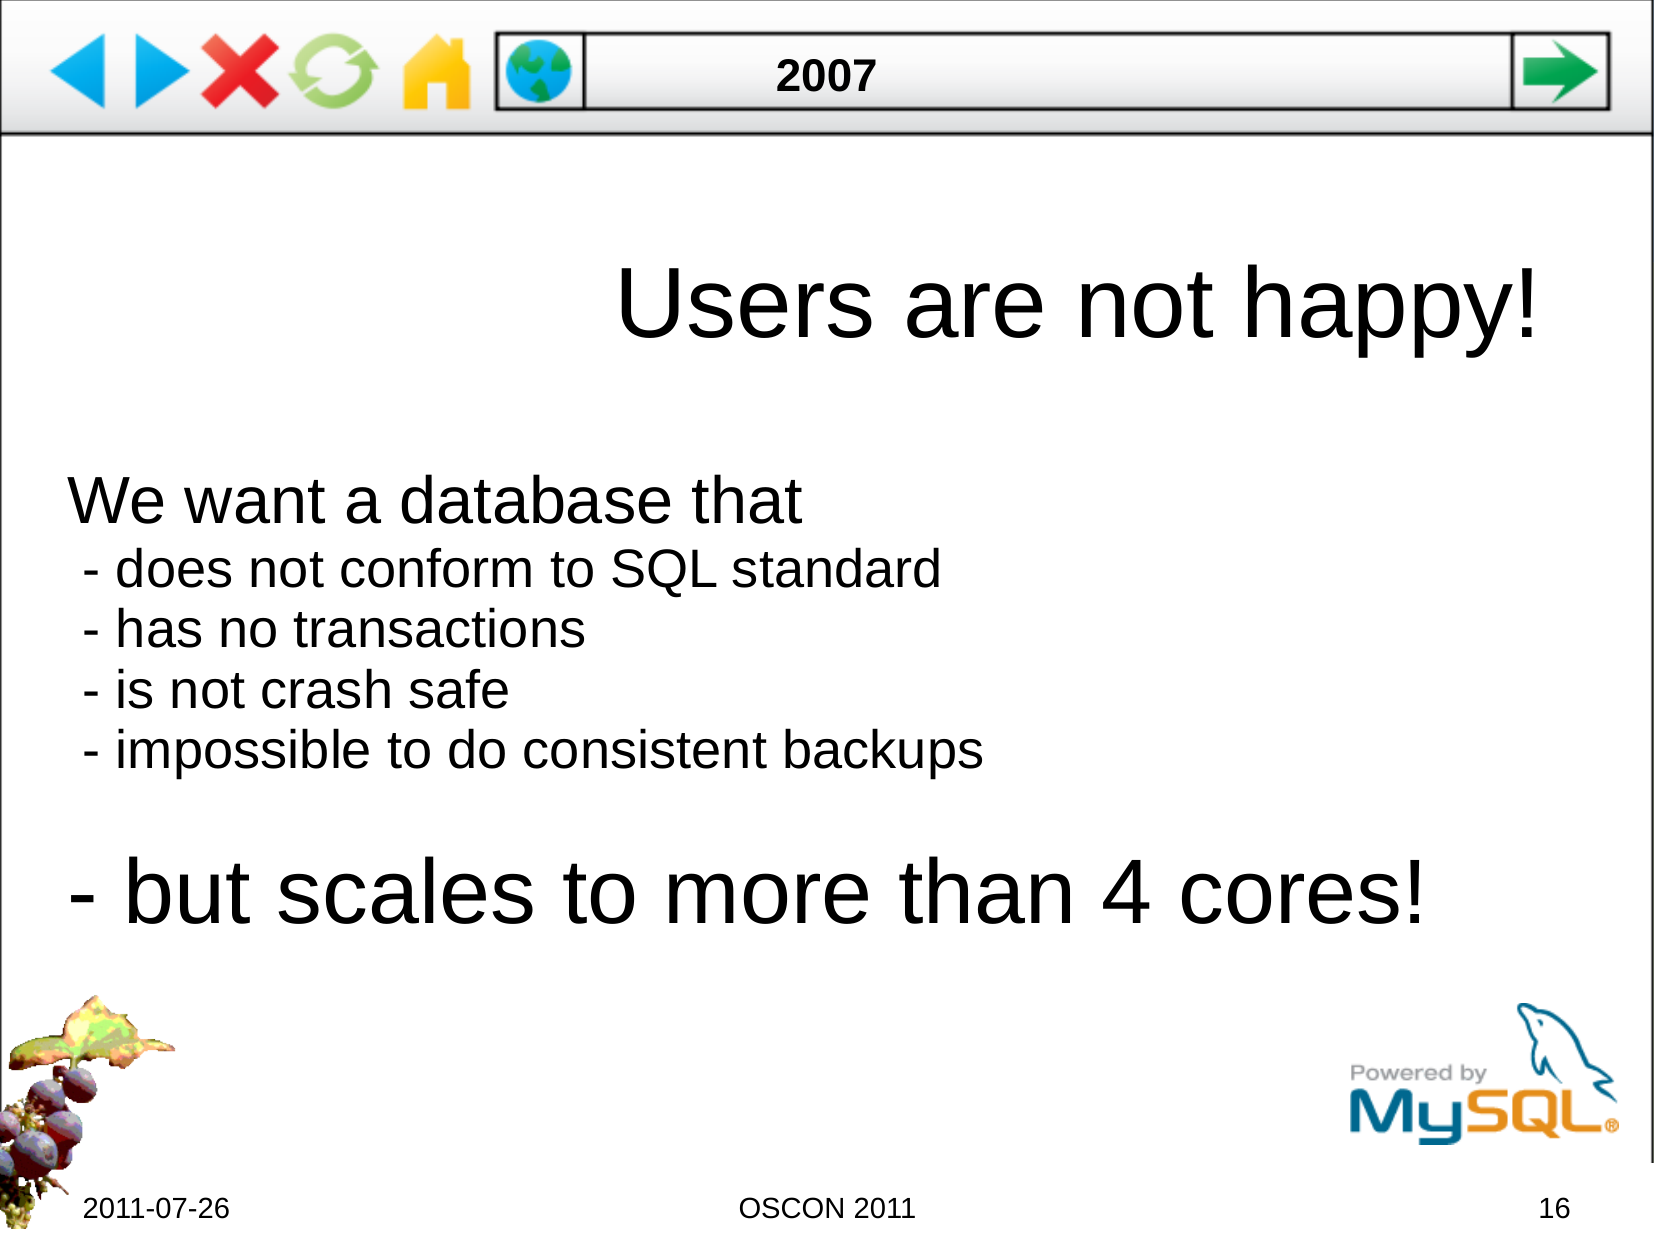

# 2007
Users are not happy!
We want a database that
 - does not conform to SQL standard
 - has no transactions
 - is not crash safe
 - impossible to do consistent backups
- but scales to more than 4 cores!
2011-07-26
OSCON 2011
16